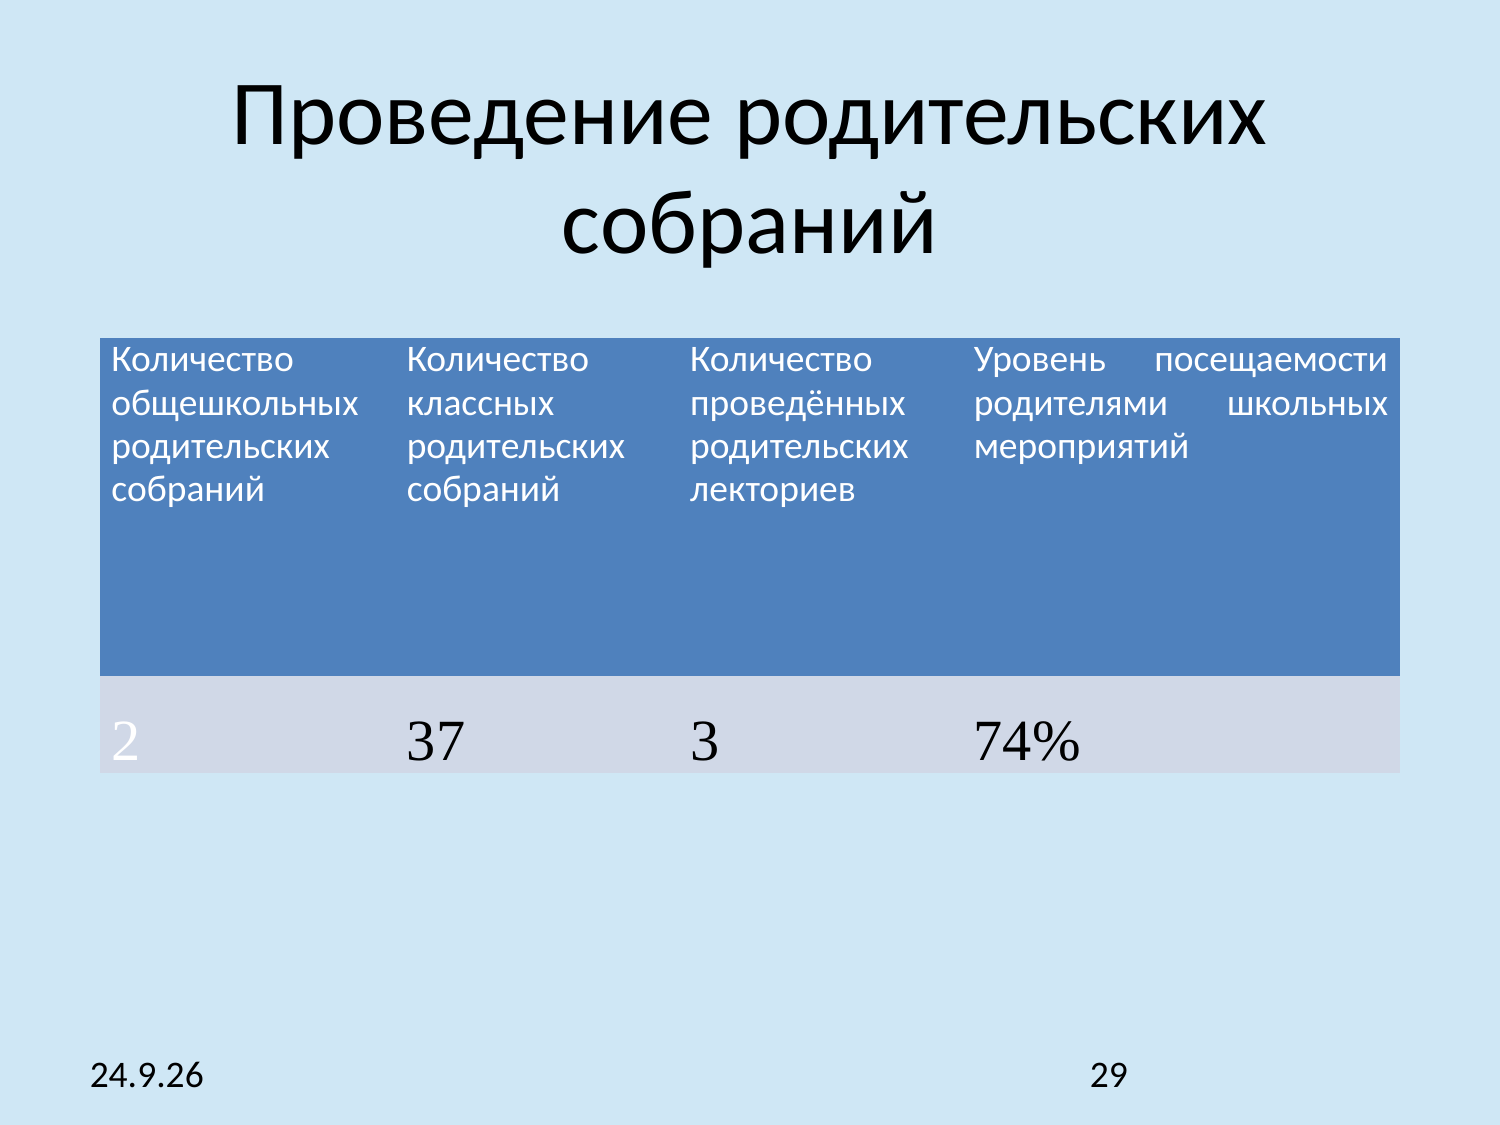

# Проведение родительских собраний
| Количество общешкольных родительских собраний | Количество классных родительских собраний | Количество проведённых родительских лекториев | Уровень посещаемости родителями школьных мероприятий |
| --- | --- | --- | --- |
| 2 | 37 | 3 | 74% |